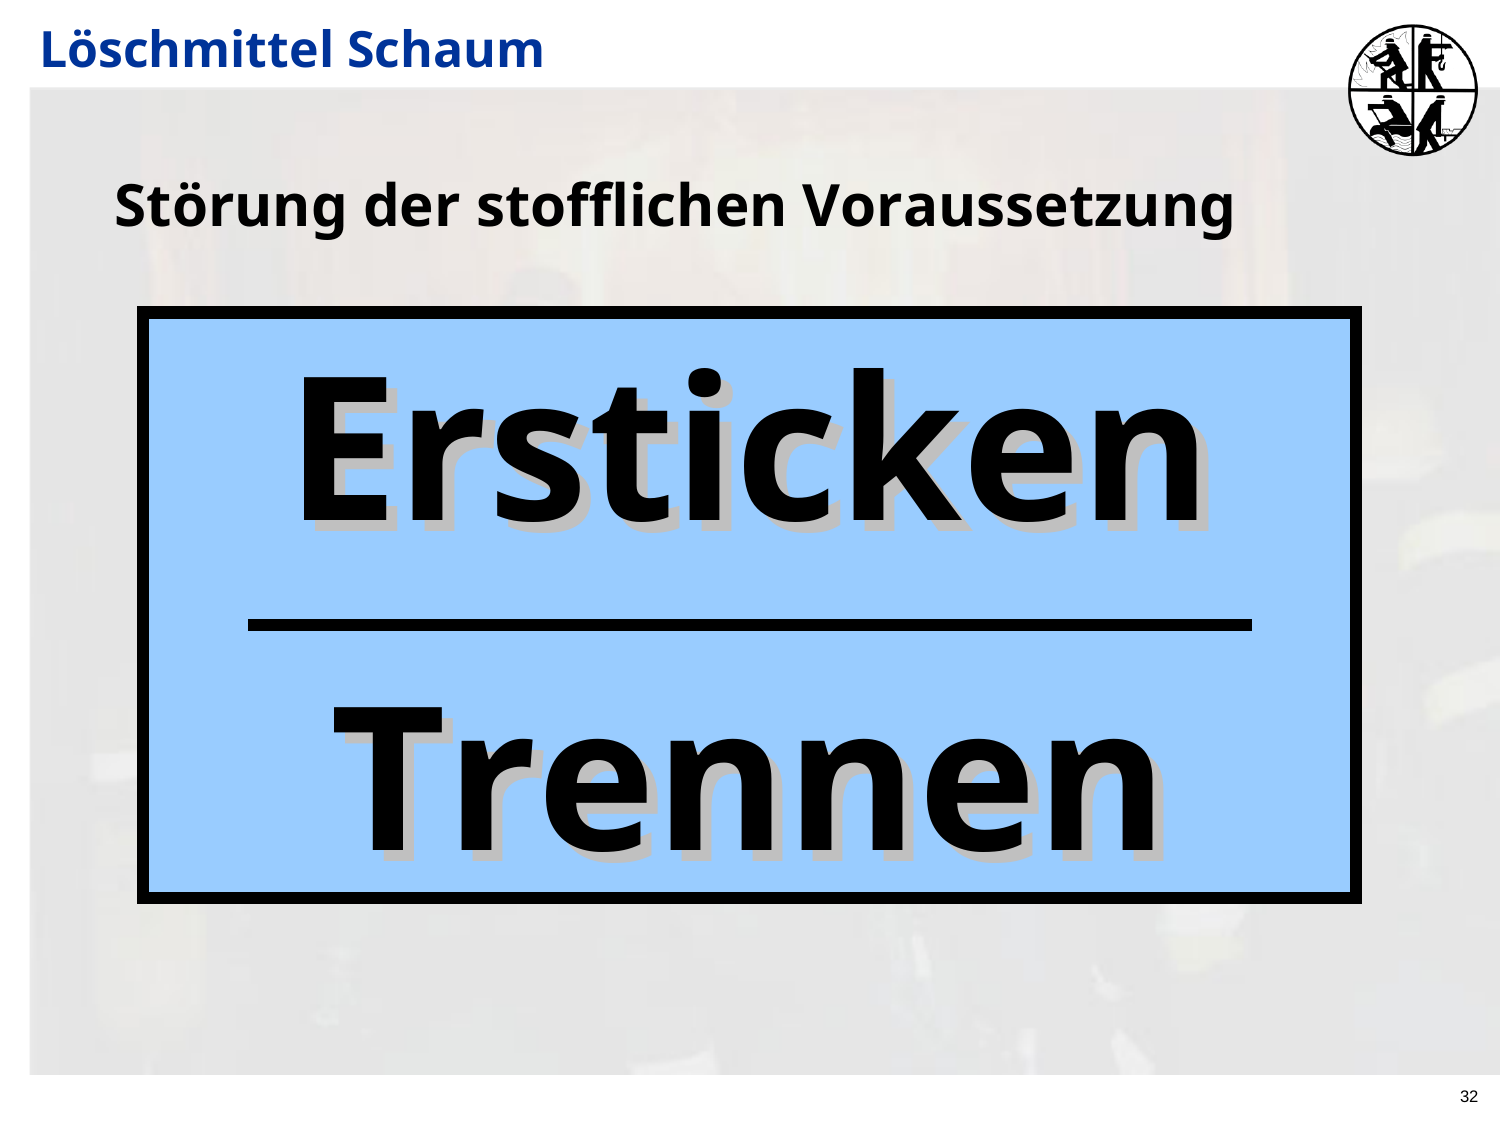

# Löschmittel Schaum
Störung der stofflichen Voraussetzung
Ersticken
Trennen